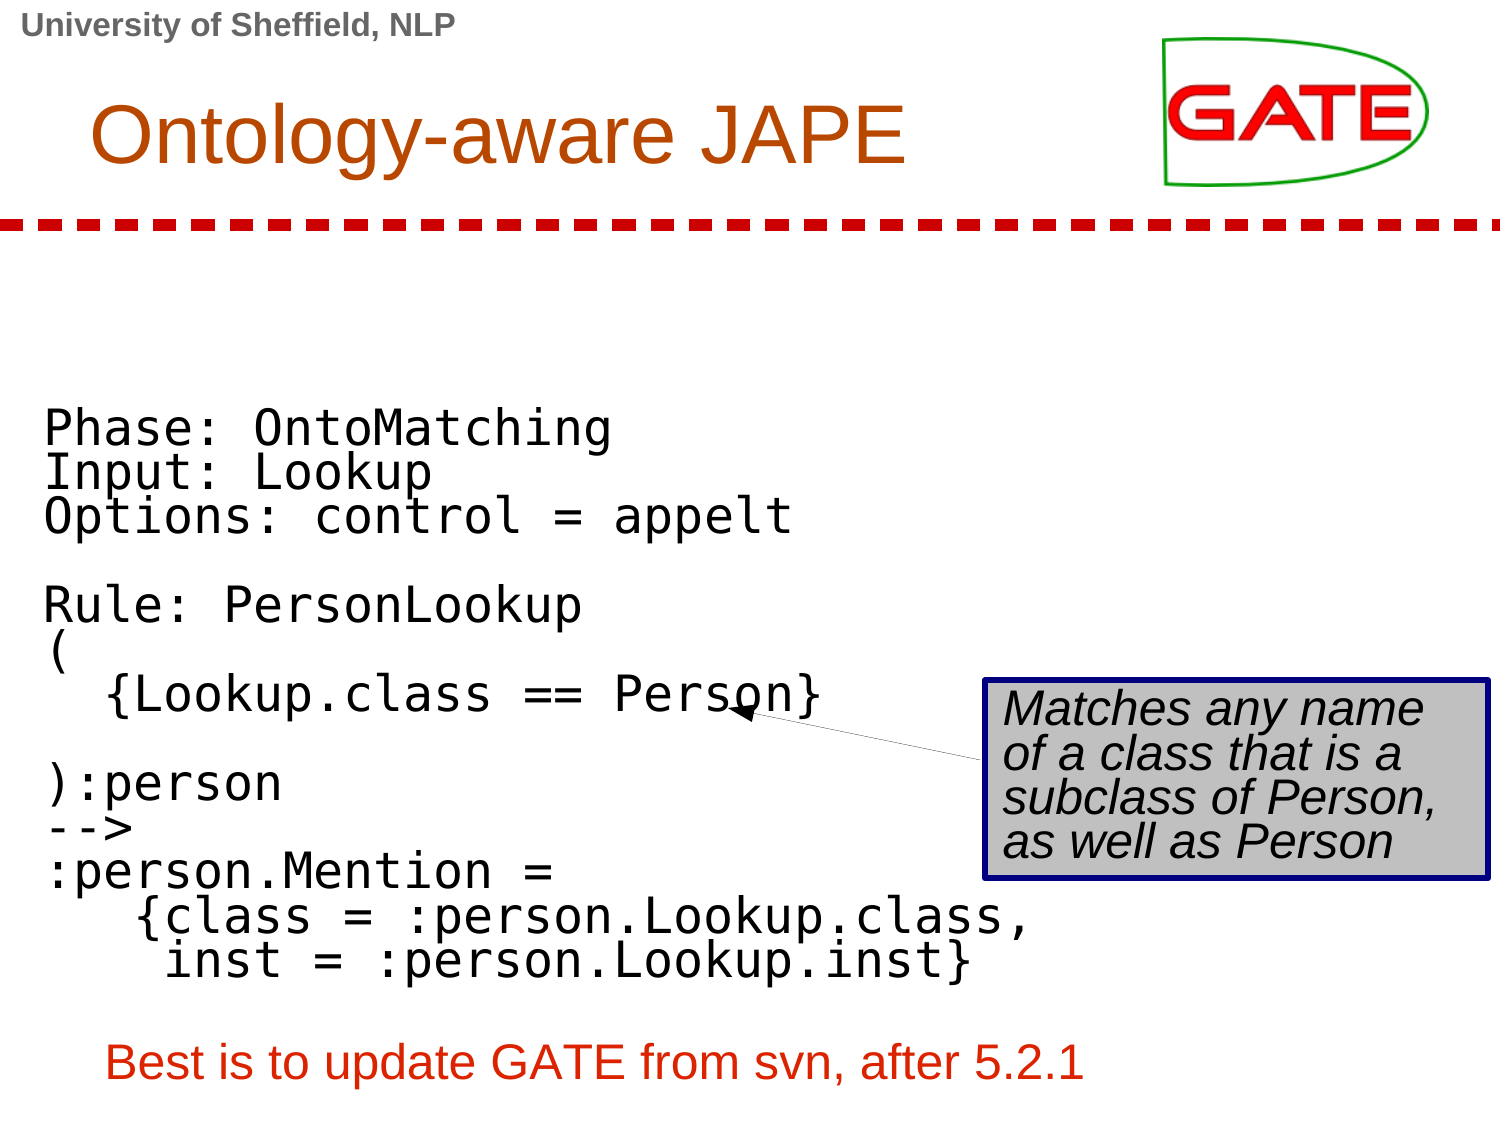

# Ontology-aware JAPE
Phase: OntoMatching
Input: Lookup
Options: control = appelt
Rule: PersonLookup
(
 {Lookup.class == Person}
):person
-->
:person.Mention =
 {class = :person.Lookup.class,
 inst = :person.Lookup.inst}
Matches any name of a class that is a subclass of Person,
as well as Person
Best is to update GATE from svn, after 5.2.1